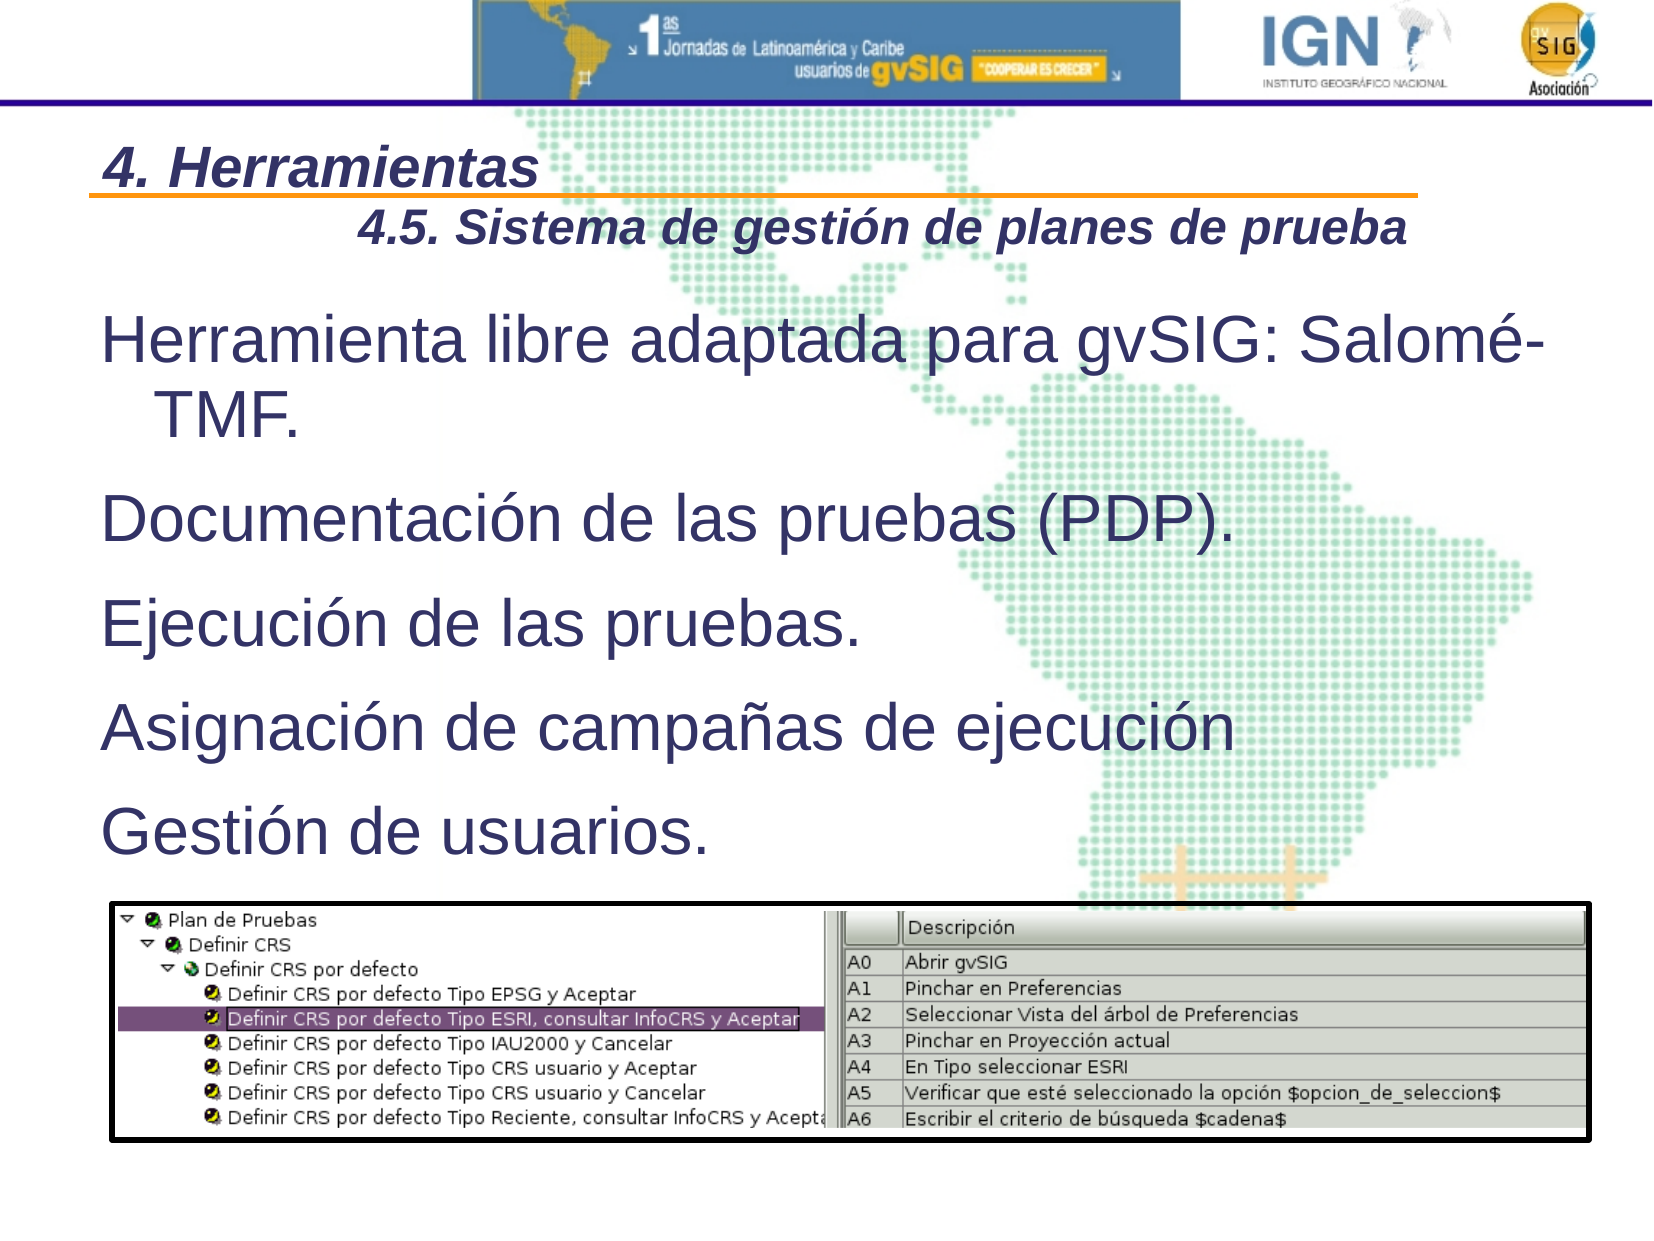

4. Herramientas
4.5. Sistema de gestión de planes de prueba
# Herramienta libre adaptada para gvSIG: Salomé-TMF.
Documentación de las pruebas (PDP).
Ejecución de las pruebas.
Asignación de campañas de ejecución
Gestión de usuarios.